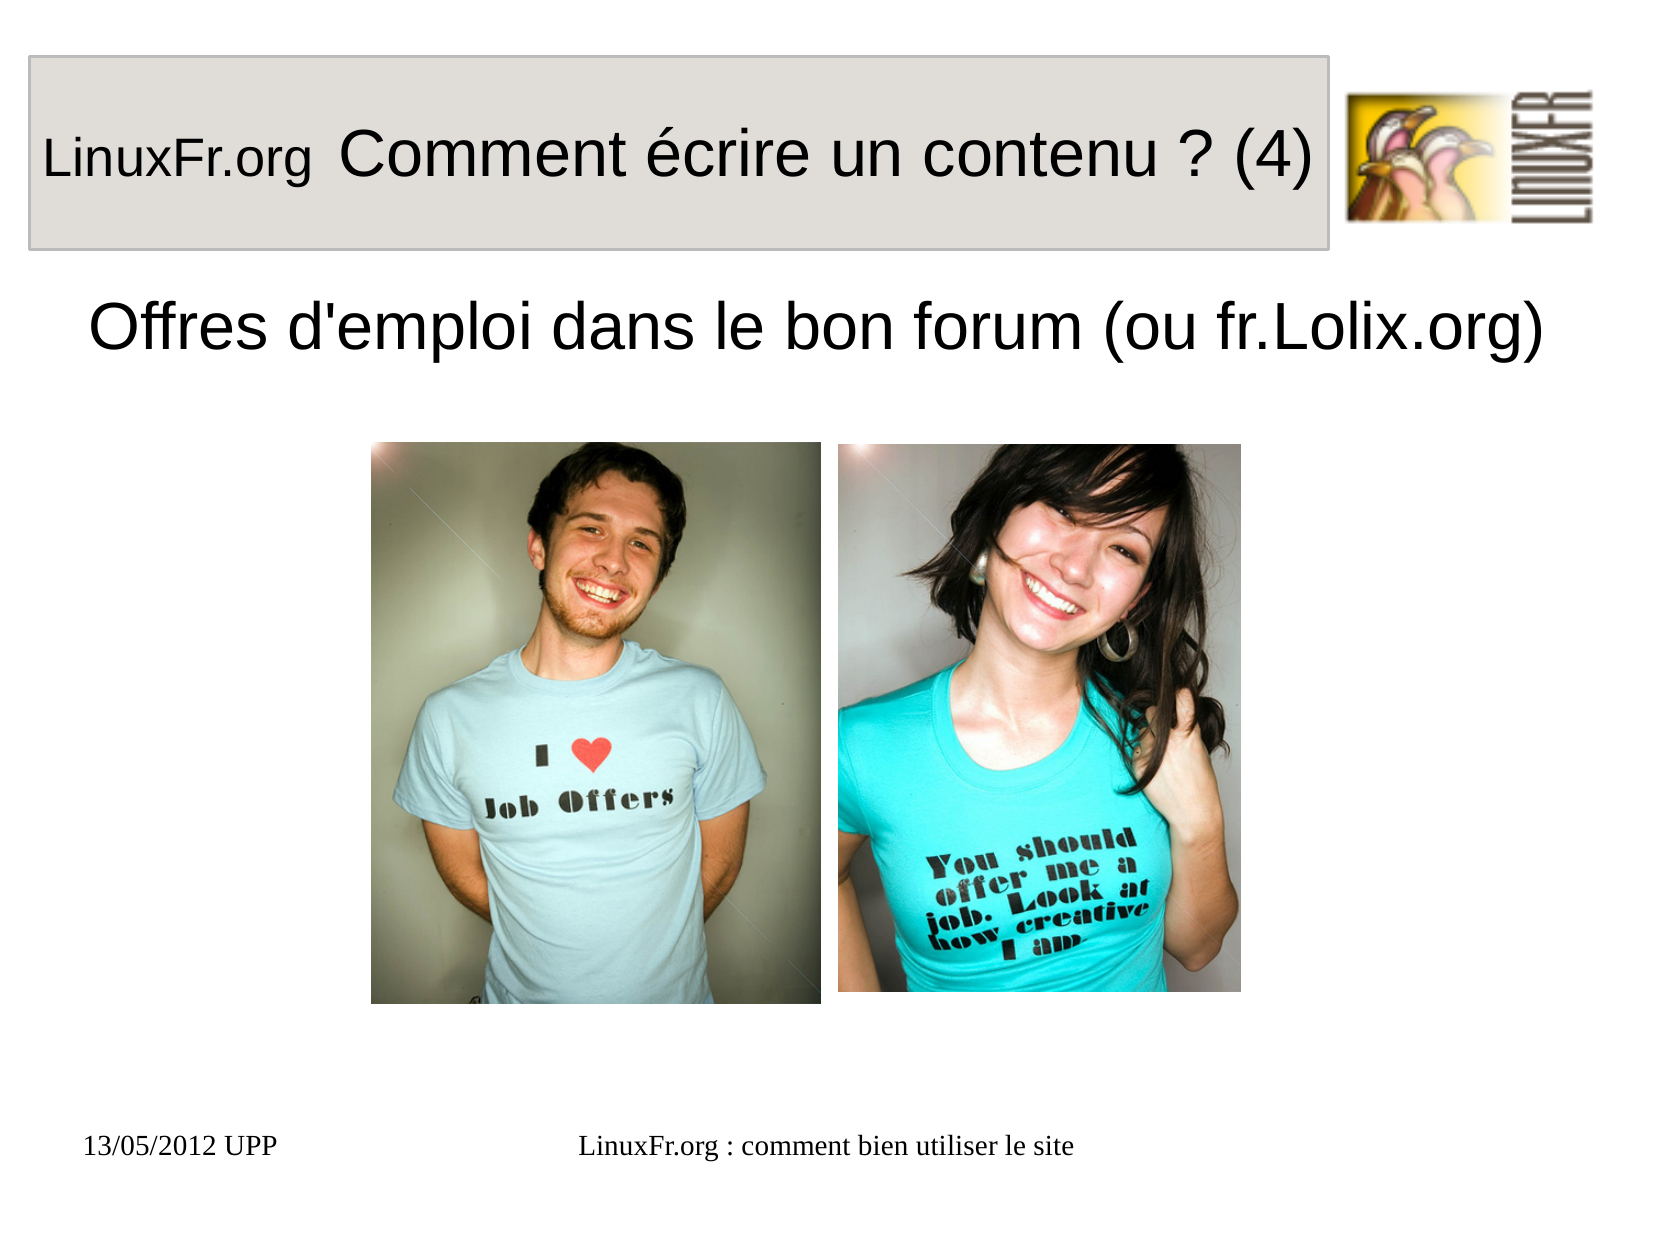

# LinuxFr.org	Comment écrire un contenu ? (4)
Offres d'emploi dans le bon forum (ou fr.Lolix.org)